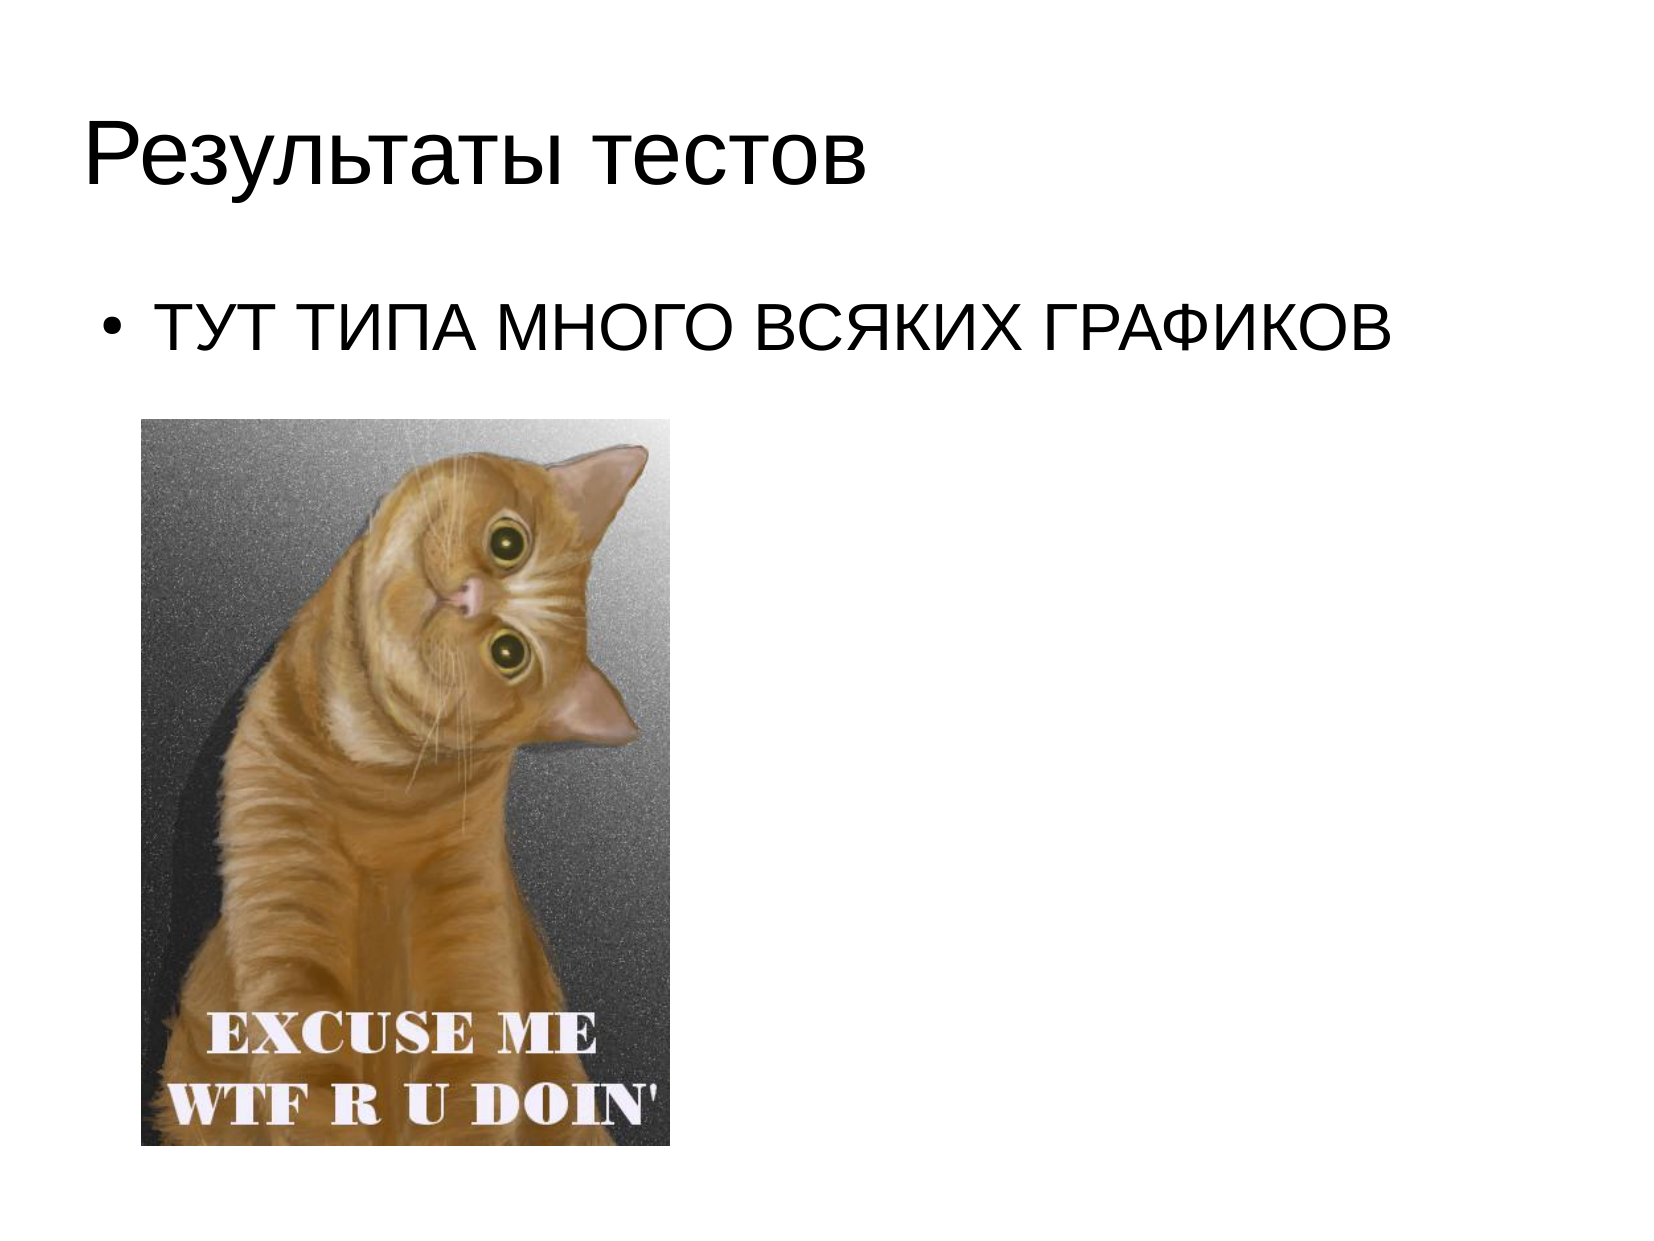

# Результаты тестов
ТУТ ТИПА МНОГО ВСЯКИХ ГРАФИКОВ